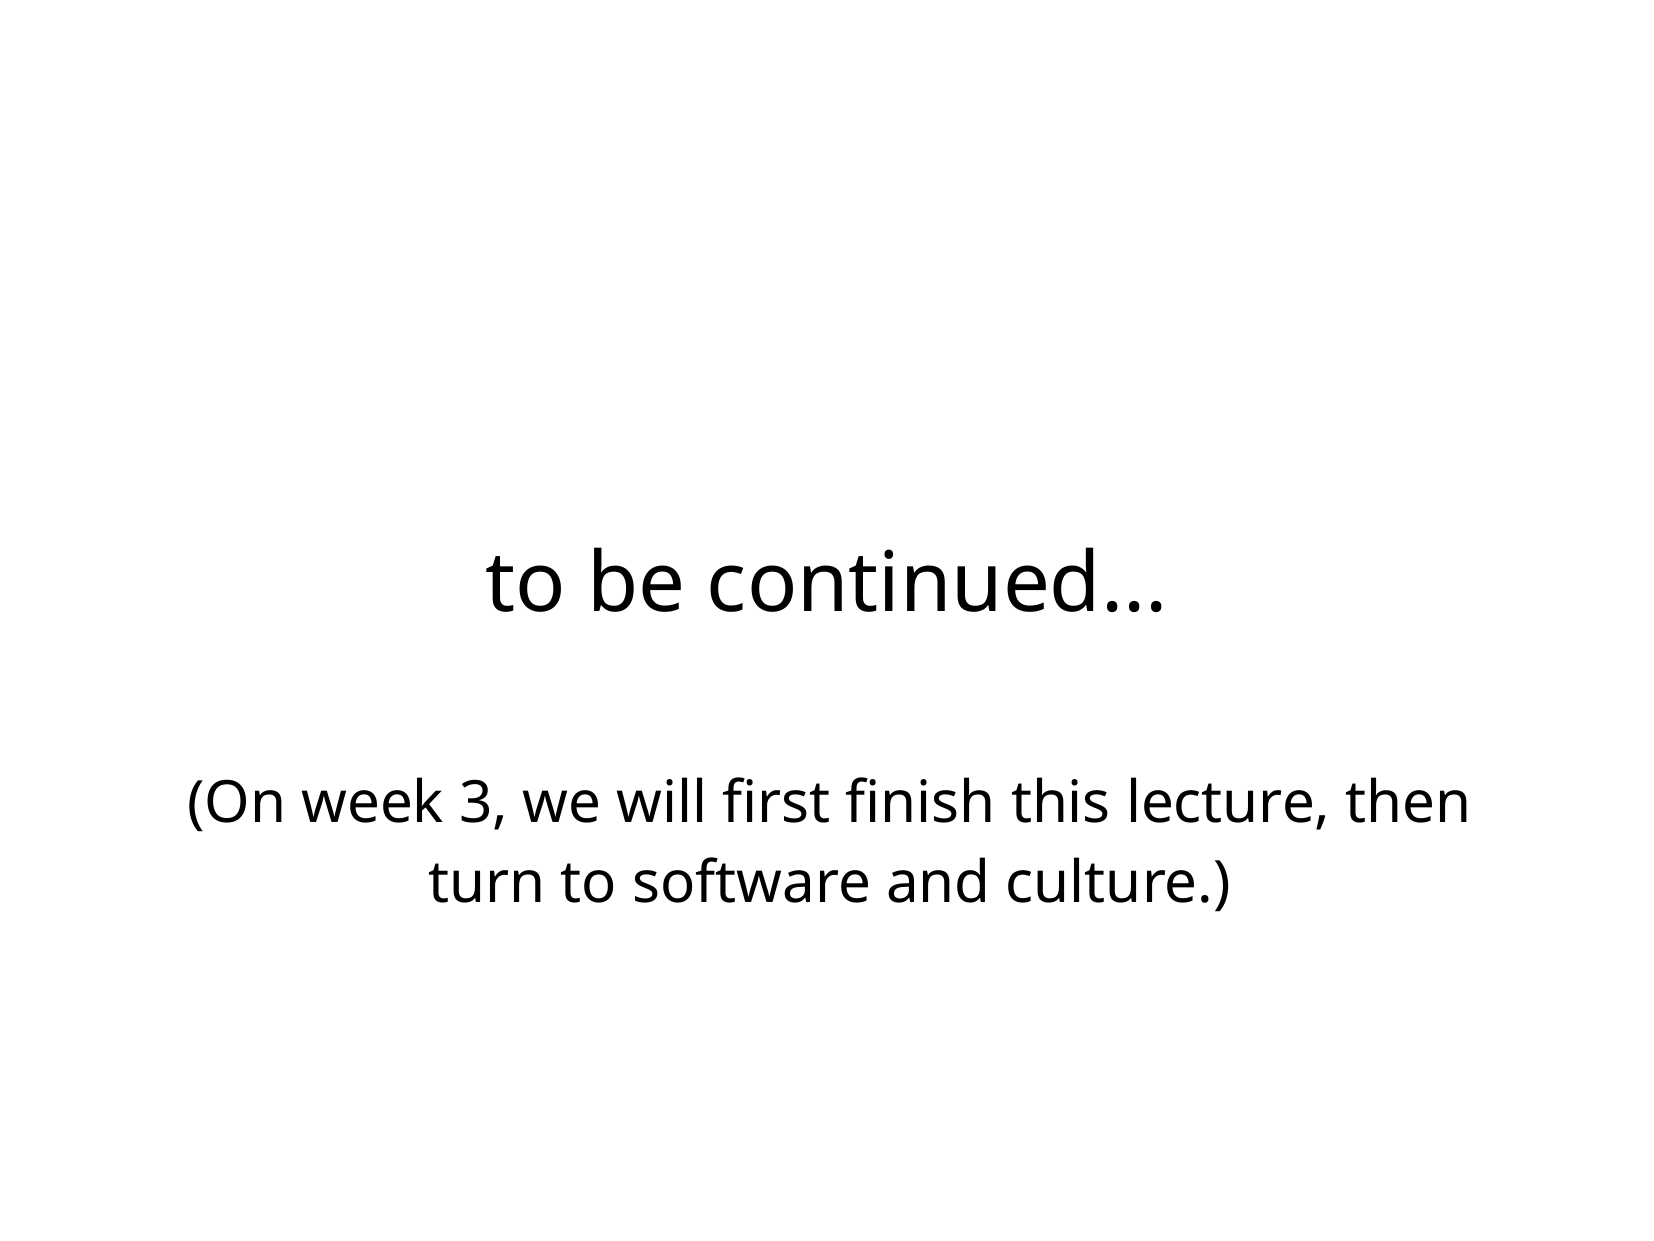

# to be continued...
(On week 3, we will first finish this lecture, then turn to software and culture.)